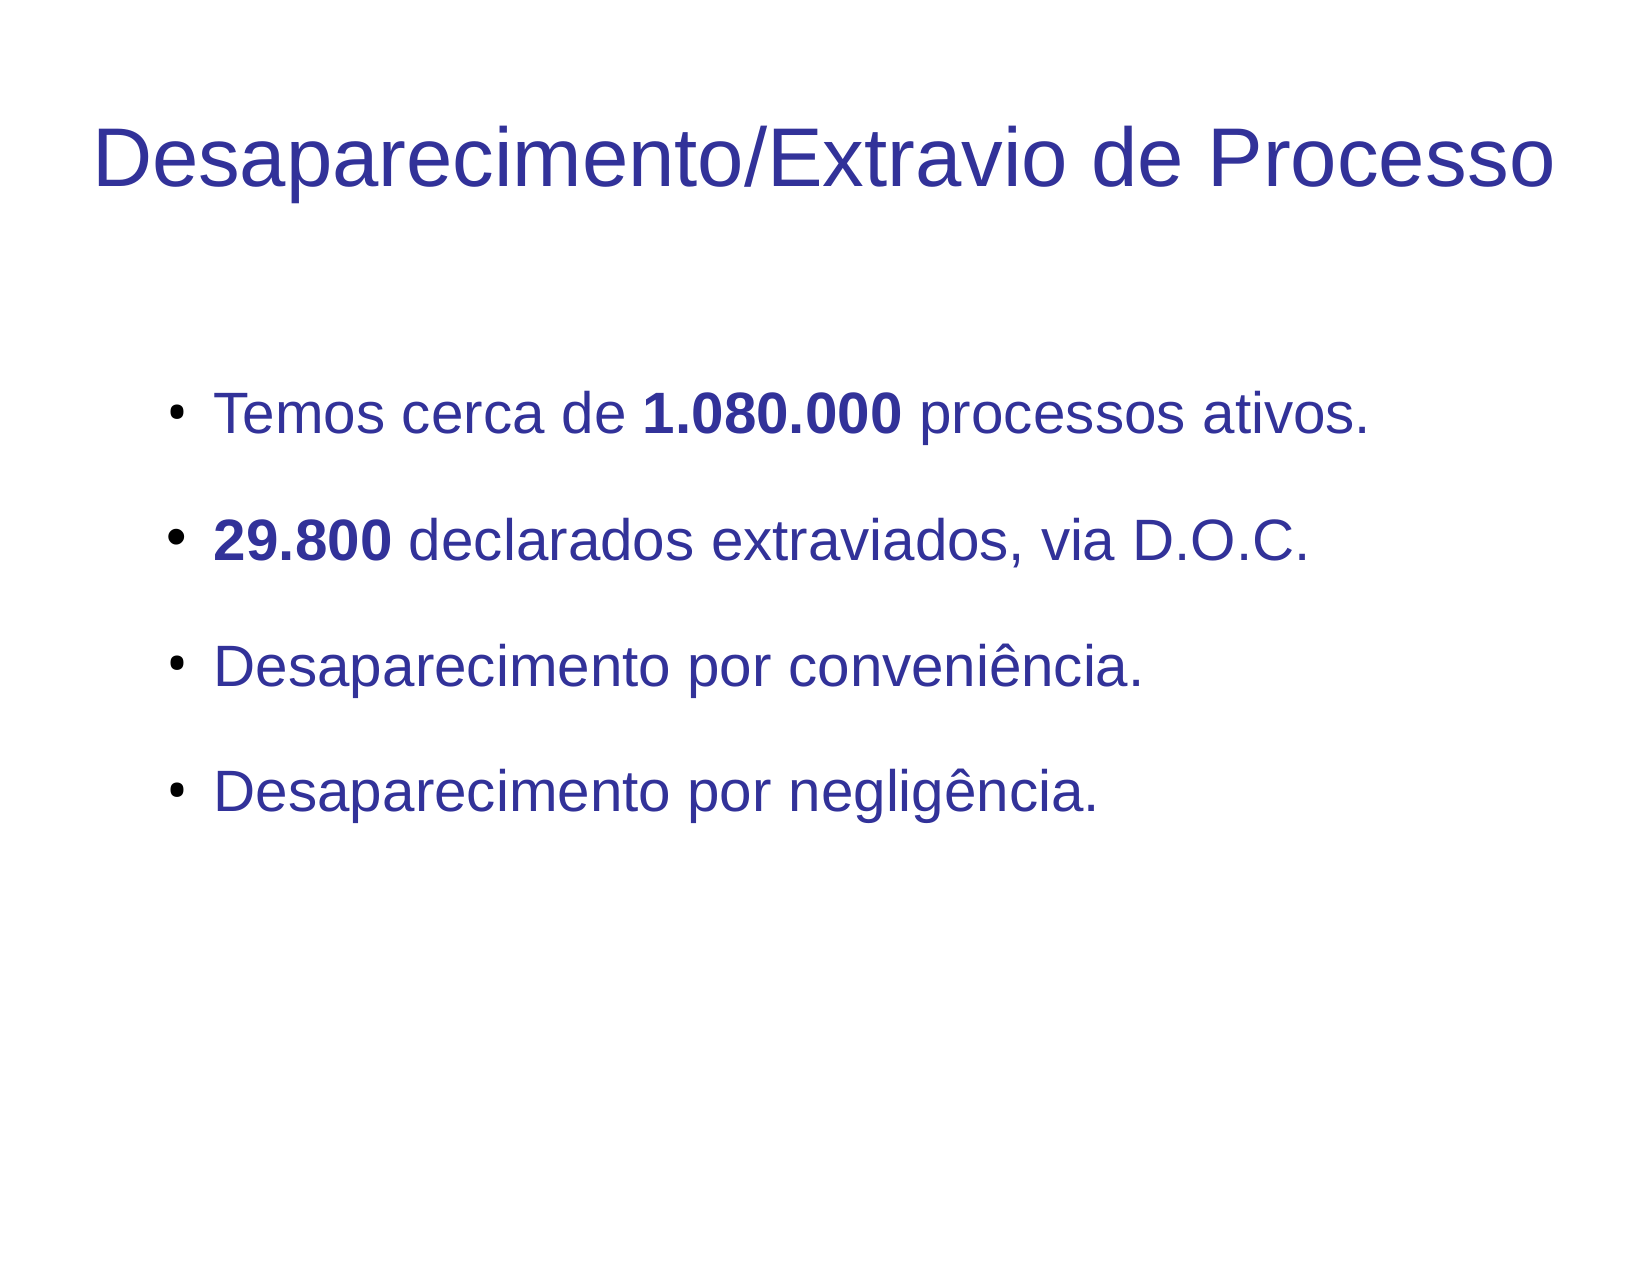

# Desaparecimento/Extravio de Processo
Temos cerca de 1.080.000 processos ativos.
29.800 declarados extraviados, via D.O.C.
Desaparecimento por conveniência.
Desaparecimento por negligência.